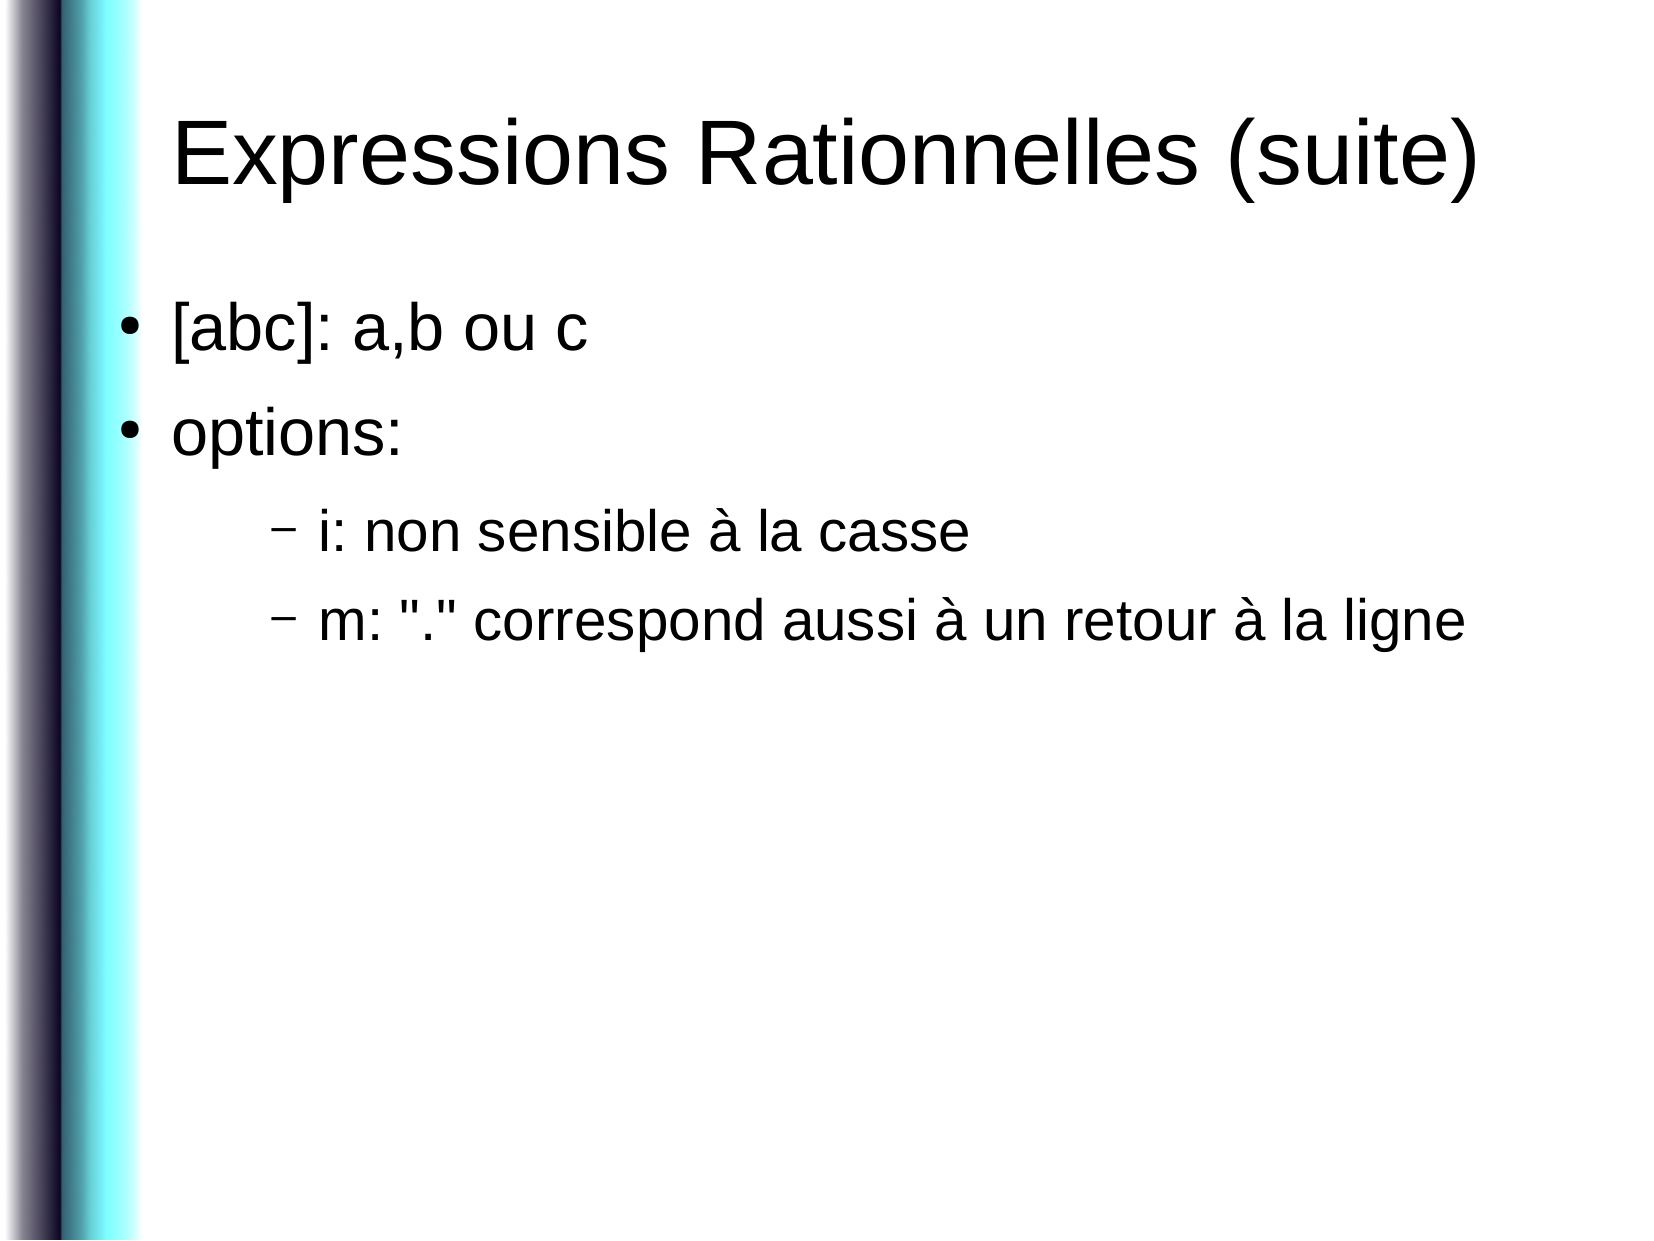

# Expressions Rationnelles (suite)
[abc]: a,b ou c
options:
i: non sensible à la casse
m: "." correspond aussi à un retour à la ligne